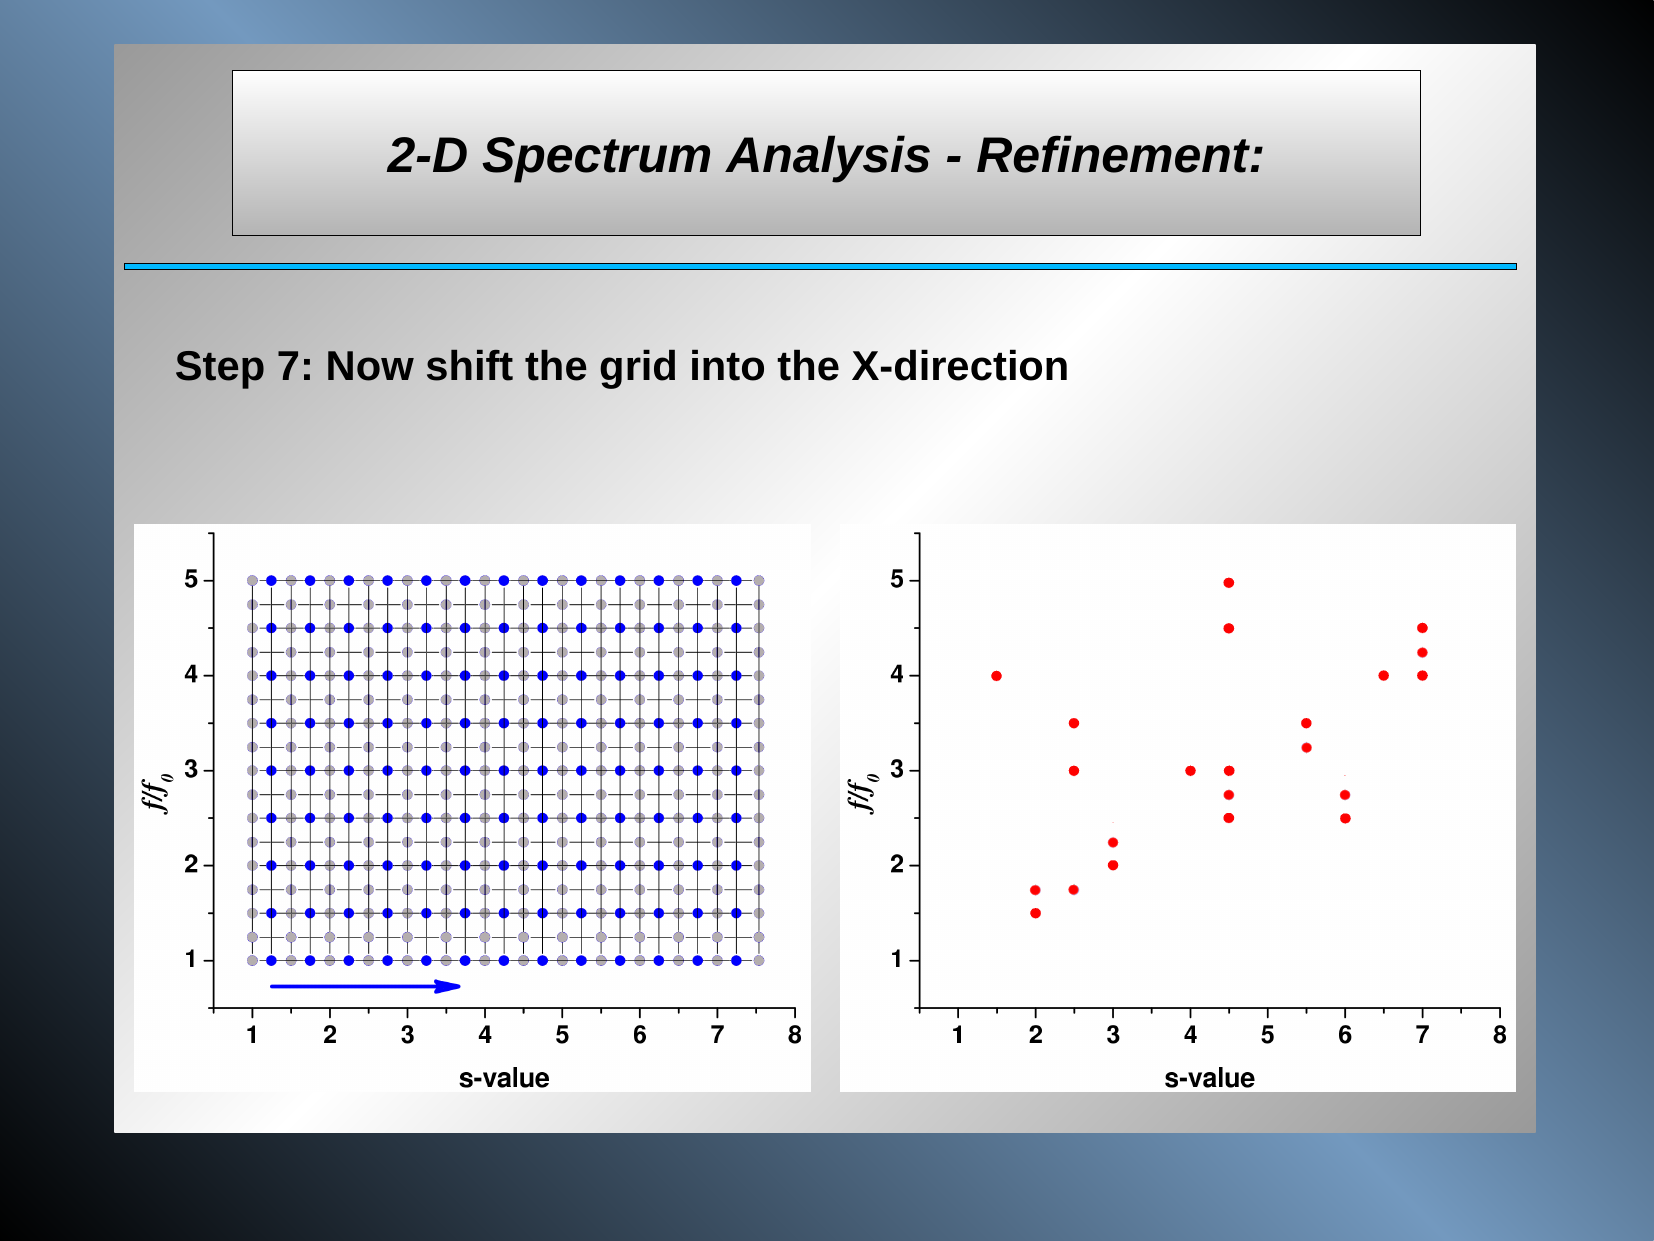

2-D Spectrum Analysis - Refinement:
Step 7: Now shift the grid into the X-direction